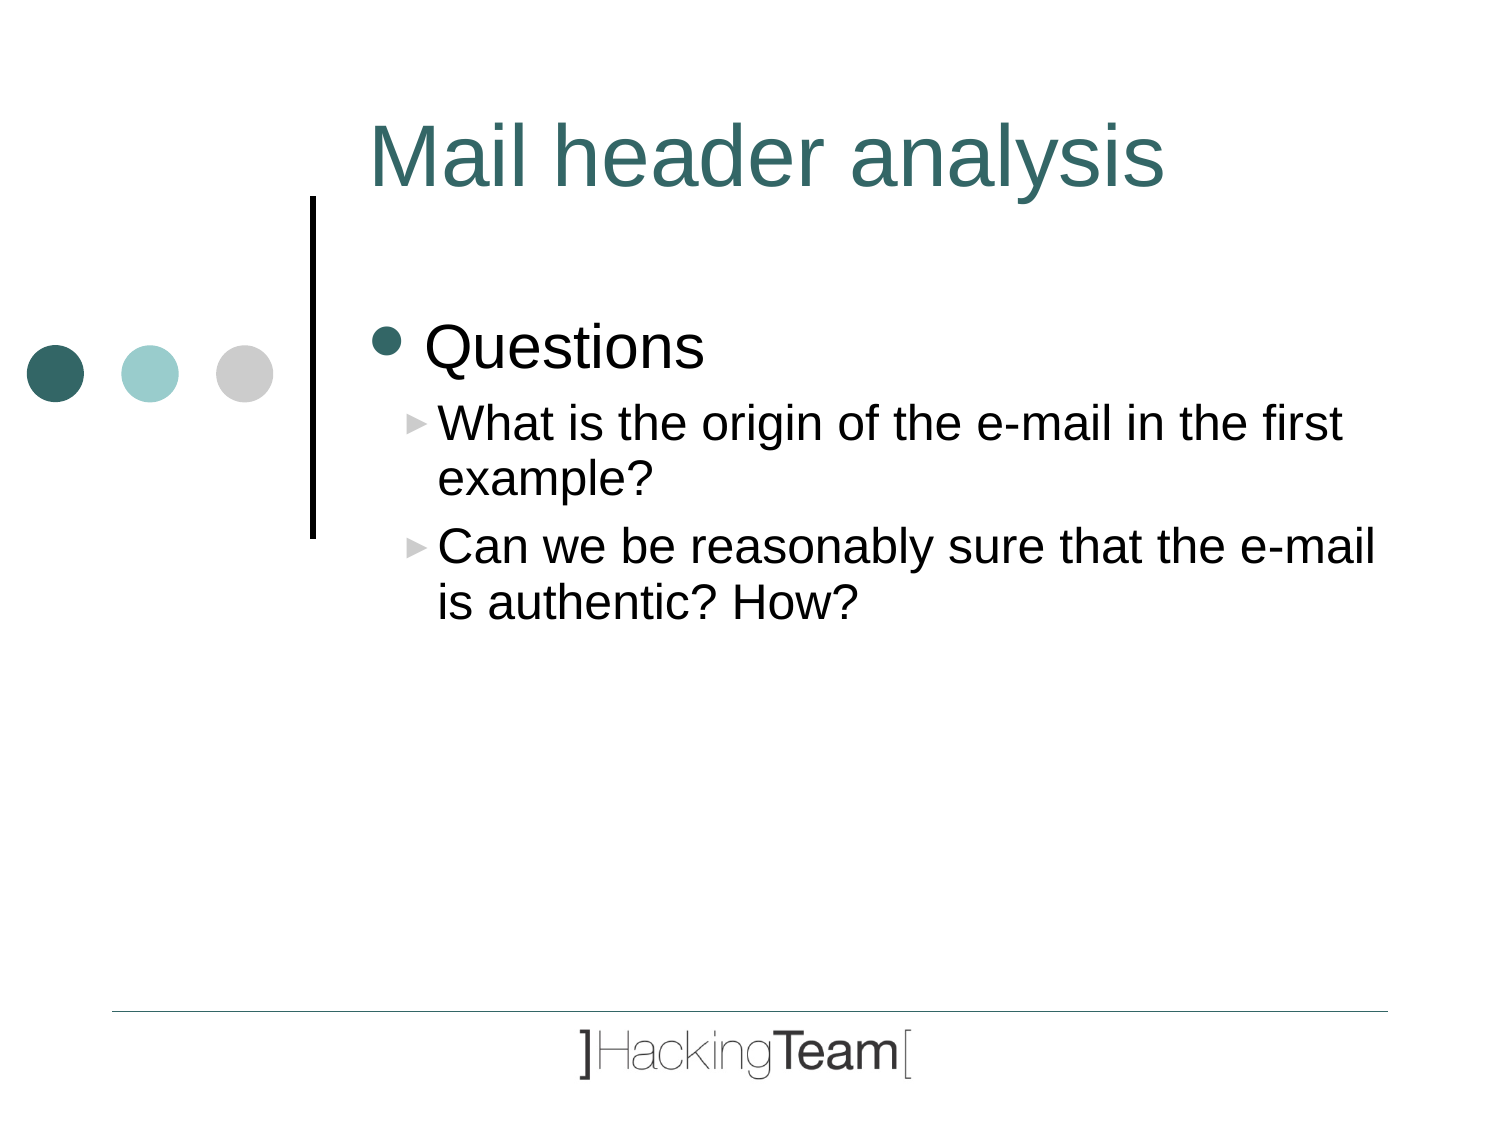

# Mail header analysis
Questions
What is the origin of the e-mail in the first example?
Can we be reasonably sure that the e-mail is authentic? How?